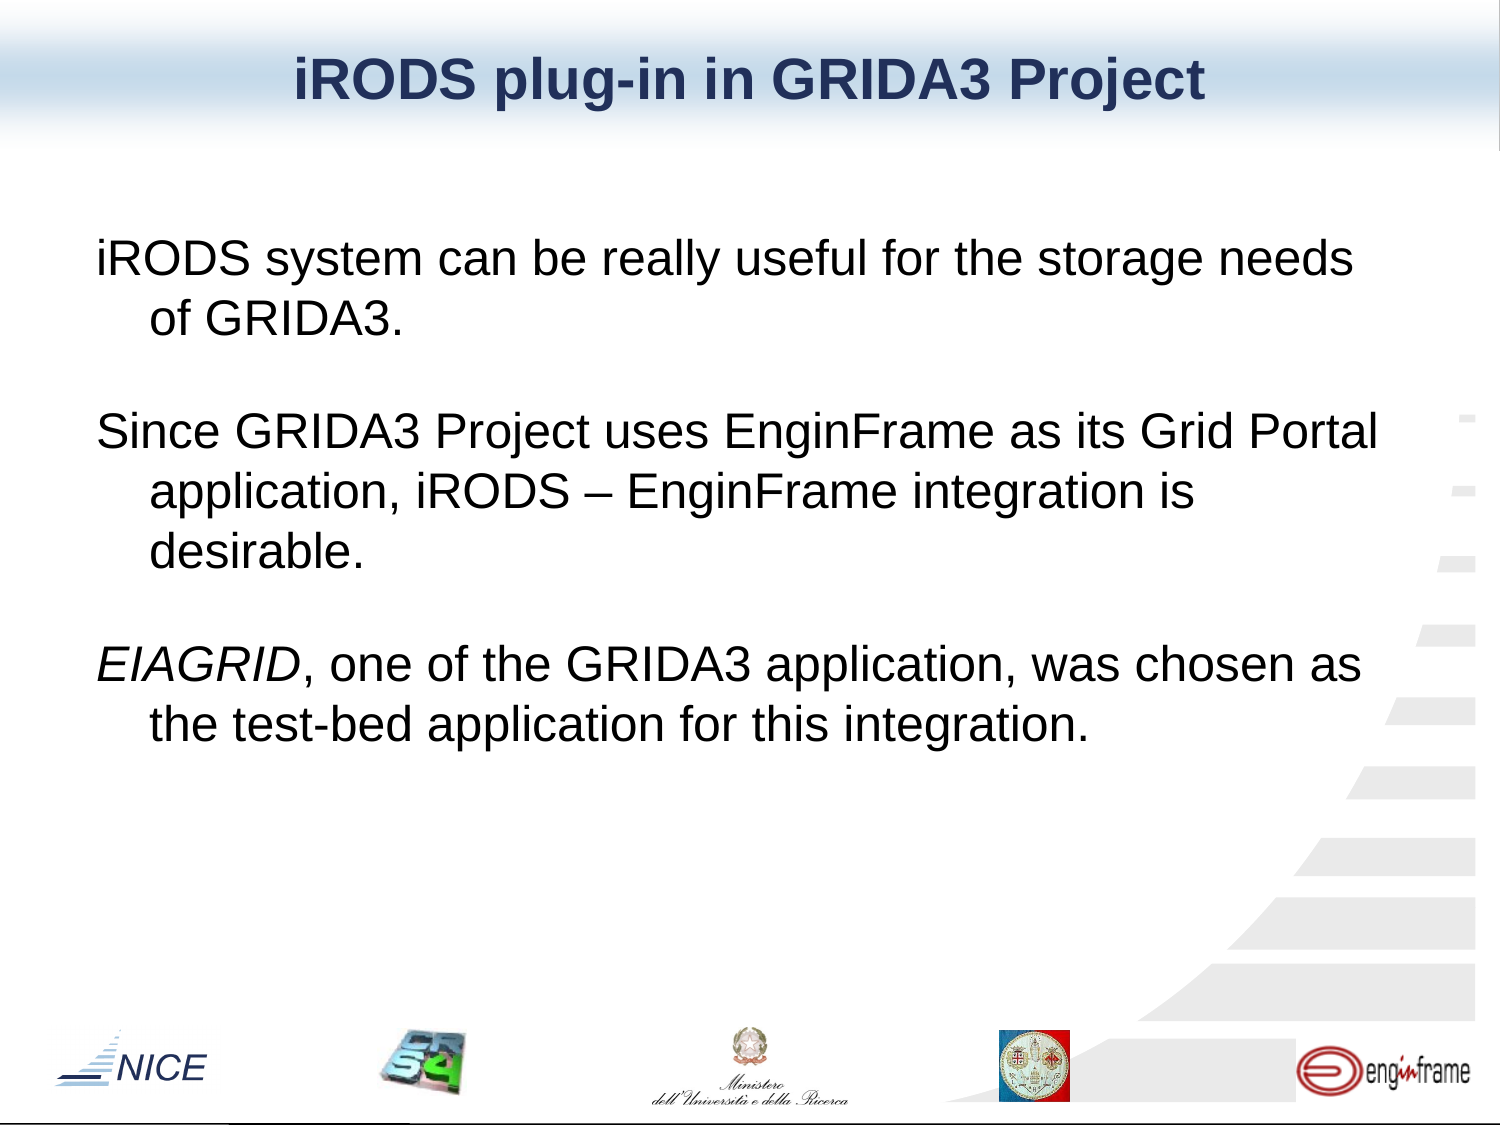

iRODS plug-in in GRIDA3 Project
iRODS system can be really useful for the storage needs of GRIDA3.
Since GRIDA3 Project uses EnginFrame as its Grid Portal application, iRODS – EnginFrame integration is desirable.
EIAGRID, one of the GRIDA3 application, was chosen as the test-bed application for this integration.